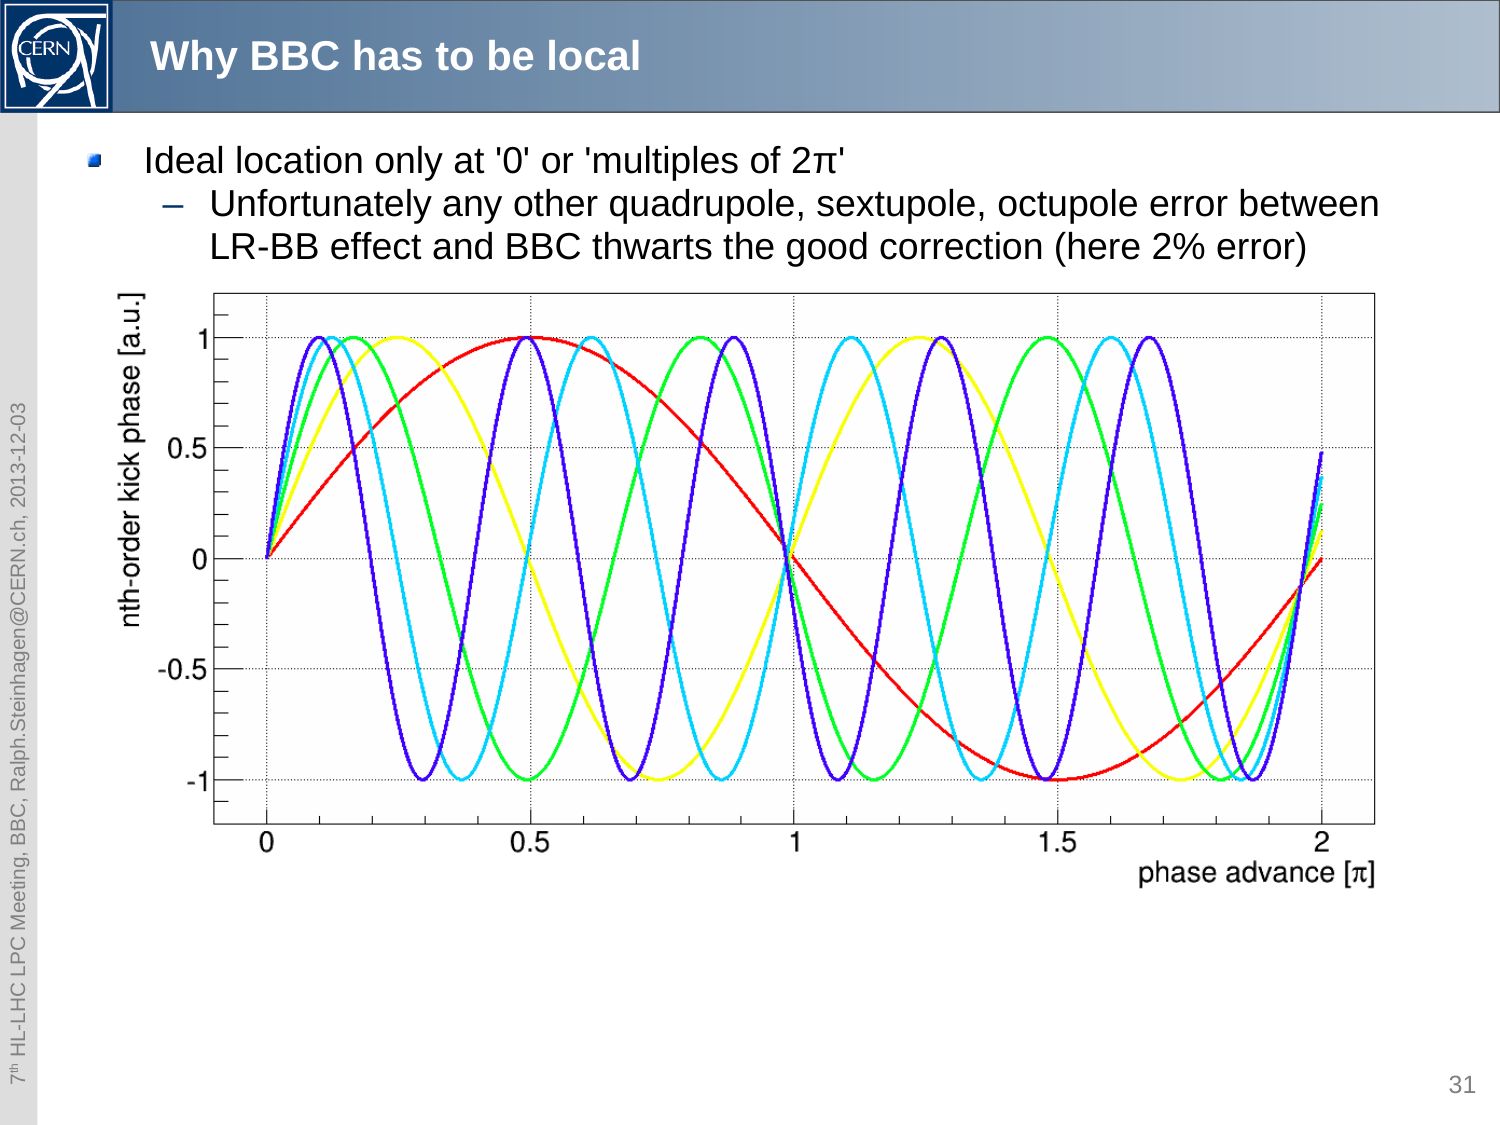

# Why BBC has to be local
Ideal location only at '0' or 'multiples of 2π'
Unfortunately any other quadrupole, sextupole, octupole error between LR-BB effect and BBC thwarts the good correction (here 2% error)